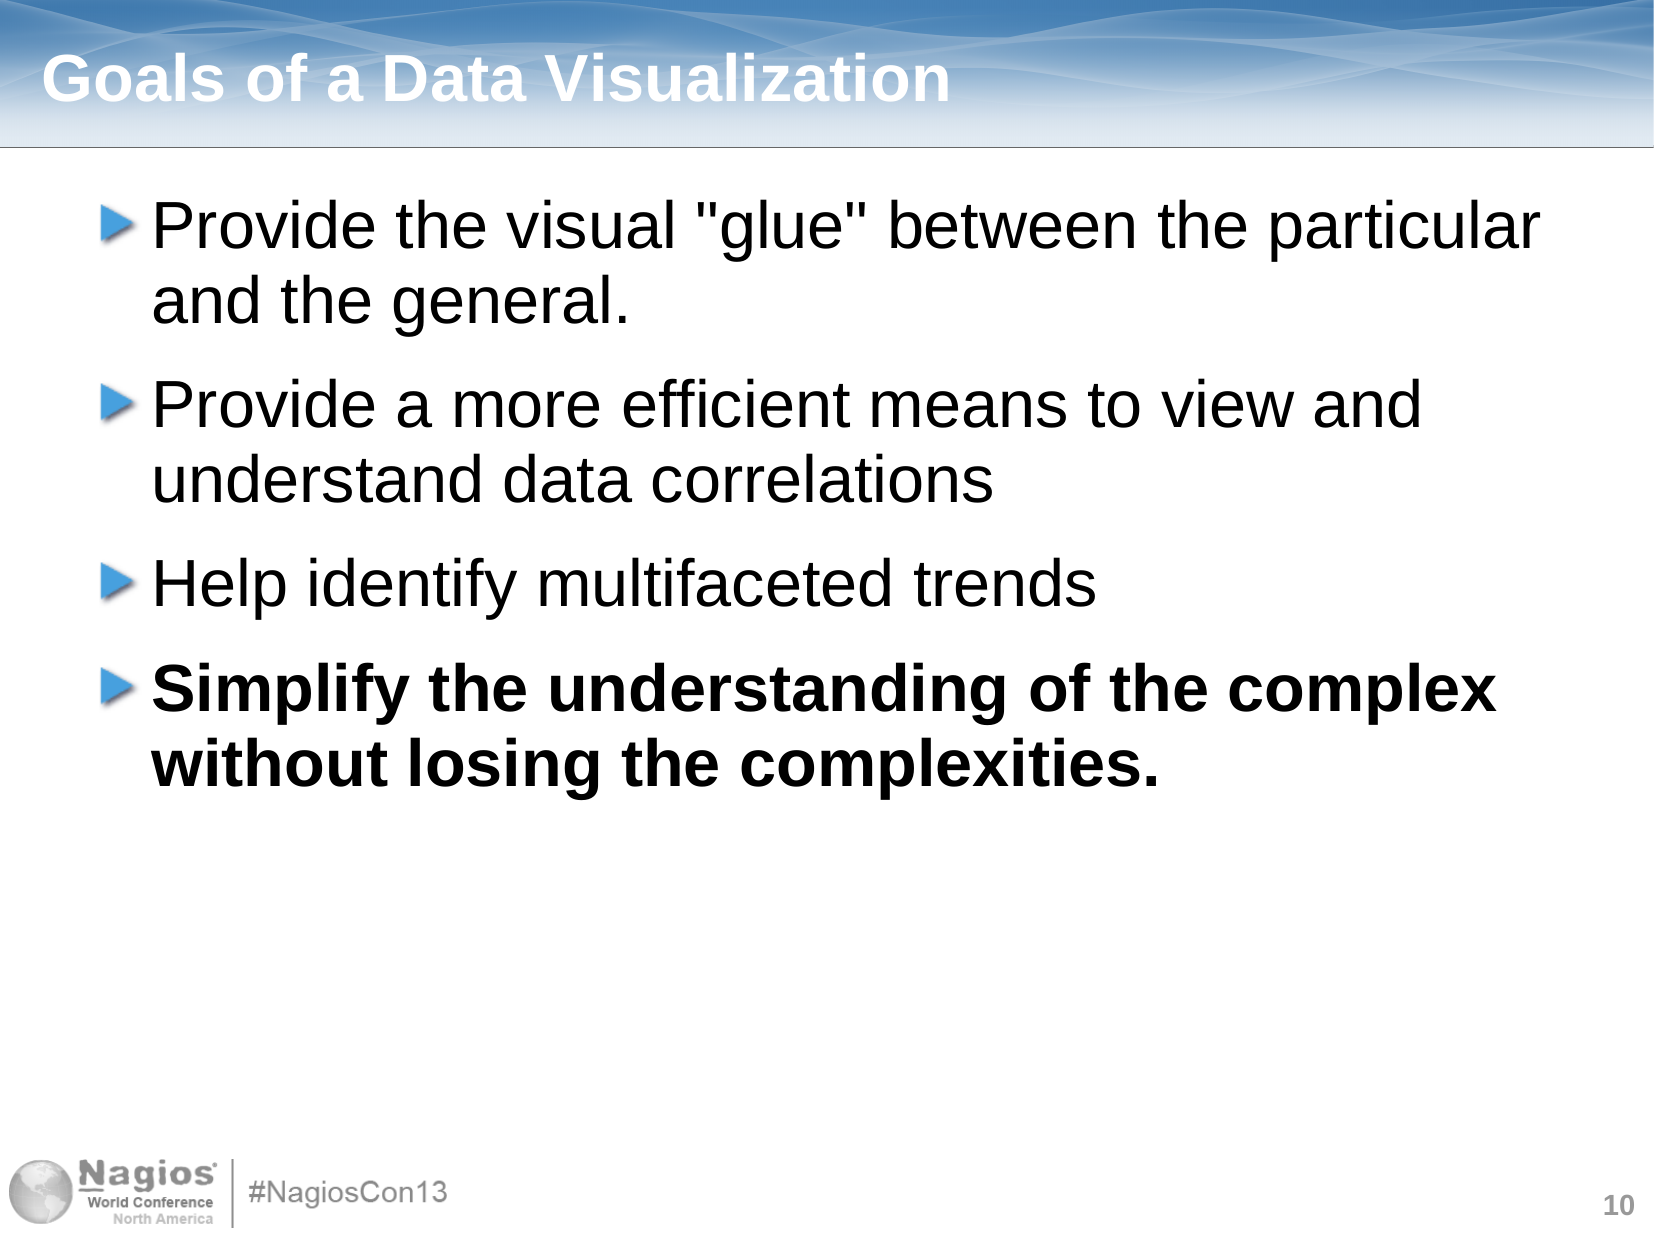

# Goals of a Data Visualization
Provide the visual "glue" between the particular and the general.
Provide a more efficient means to view and understand data correlations
Help identify multifaceted trends
Simplify the understanding of the complex without losing the complexities.
10